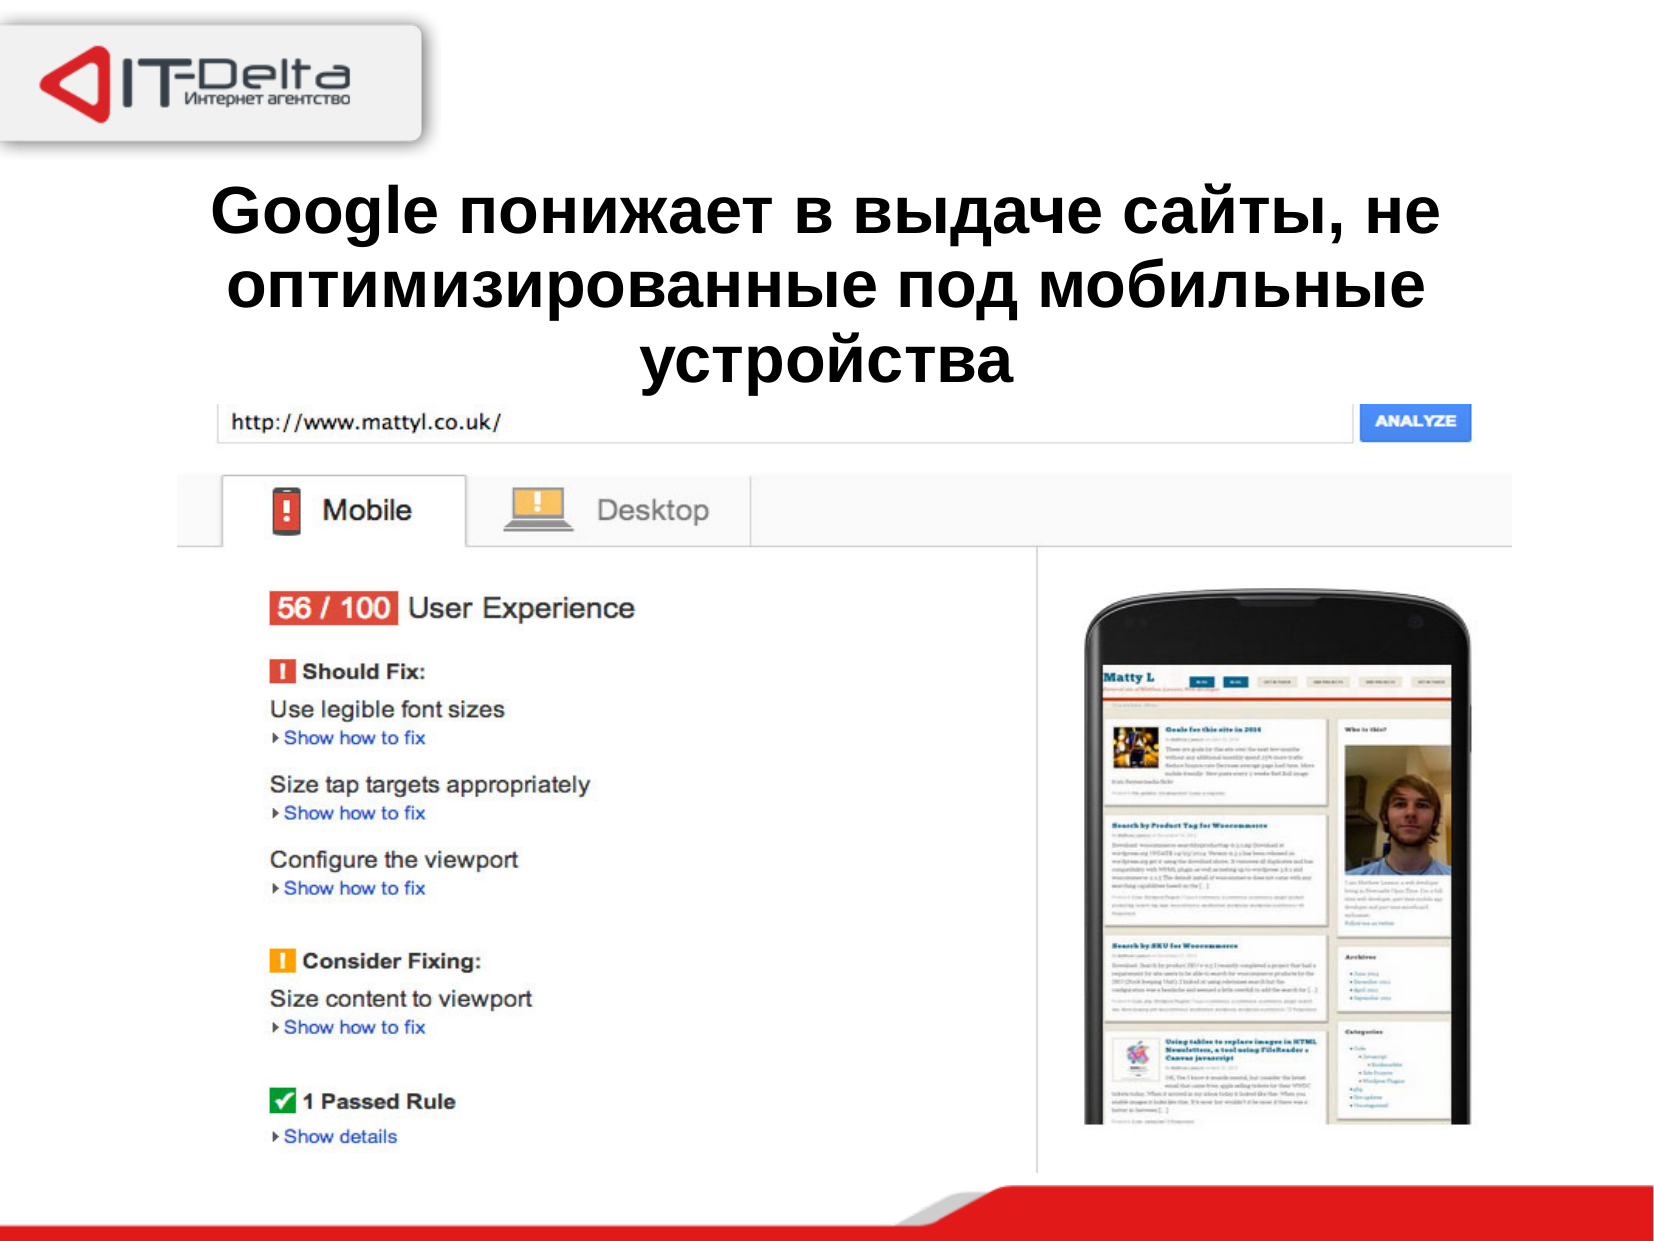

#
Google понижает в выдаче сайты, не оптимизированные под мобильные устройства